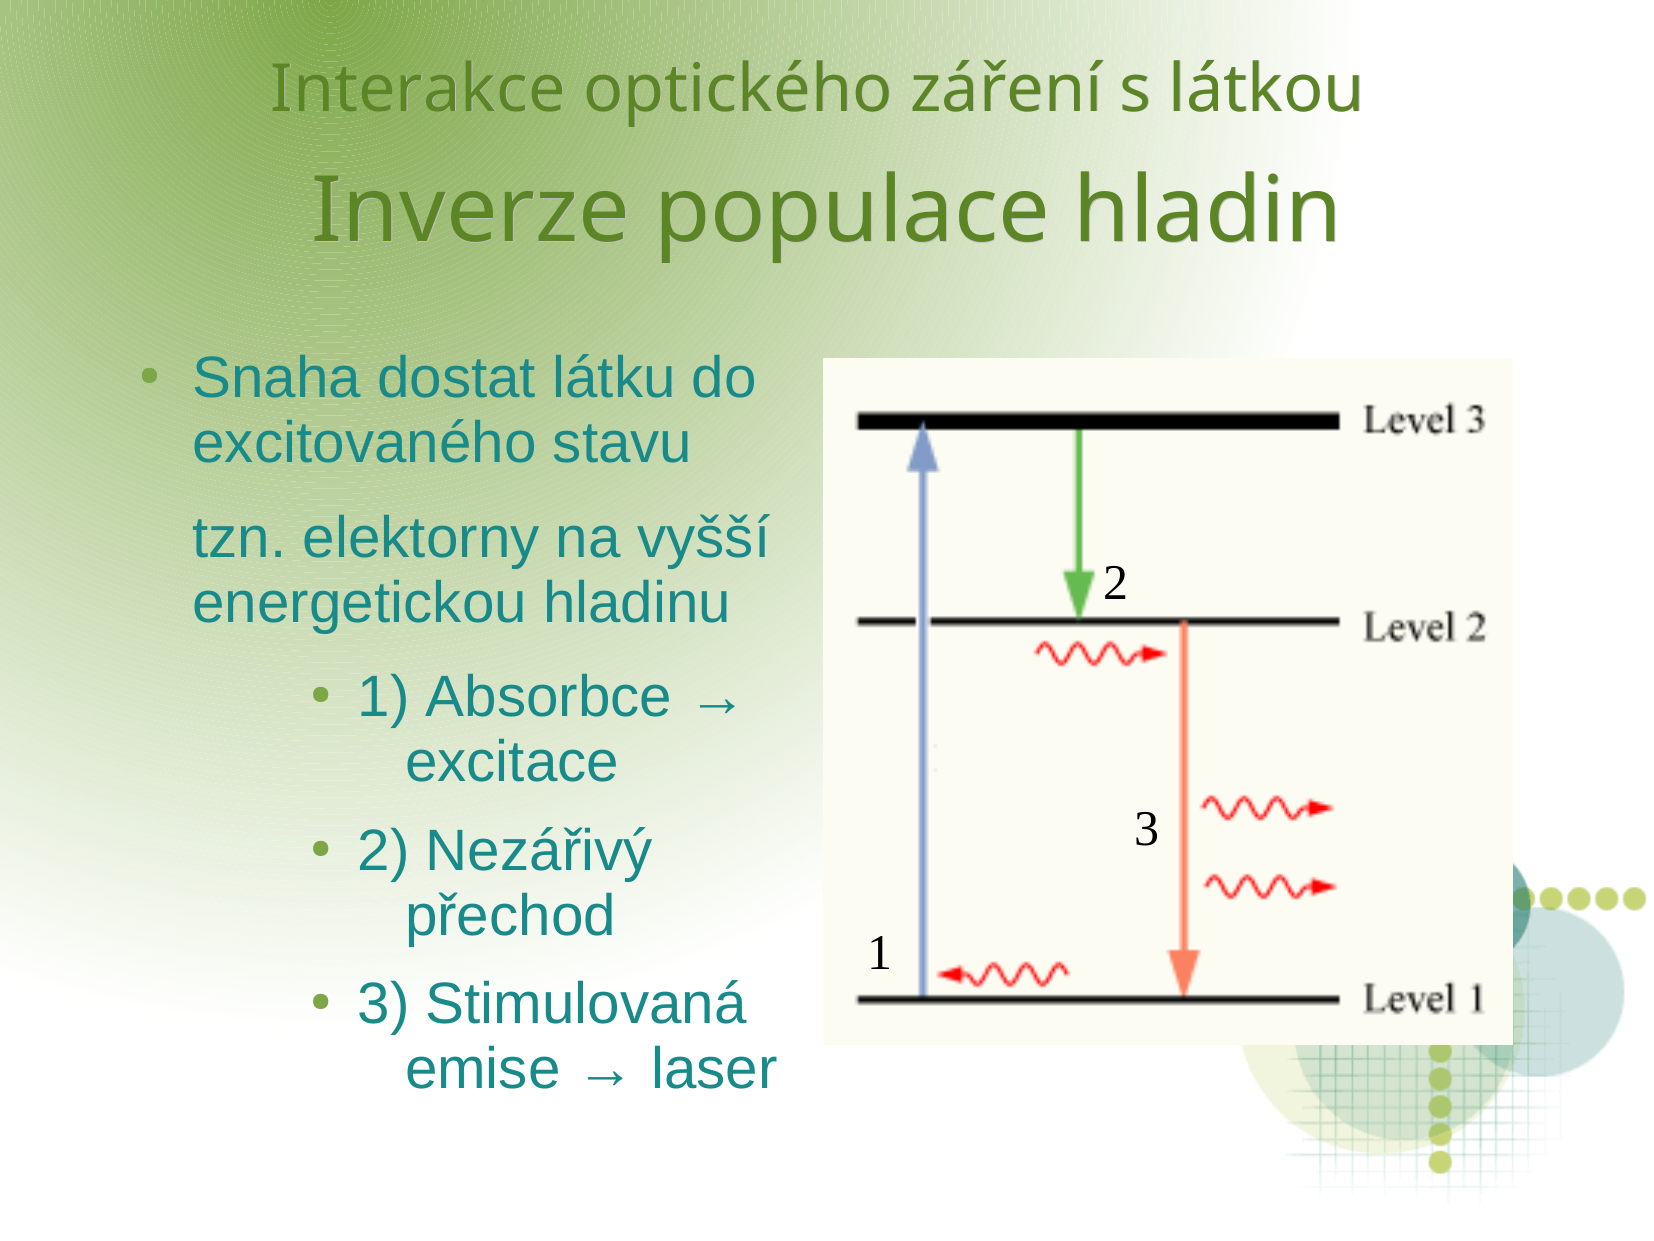

Interakce optického záření s látkou
# Inverze populace hladin
Snaha dostat látku do excitovaného stavu
tzn. elektorny na vyšší energetickou hladinu
1) Absorbce → excitace
2) Nezářivý přechod
3) Stimulovaná emise → laser
2
3
1